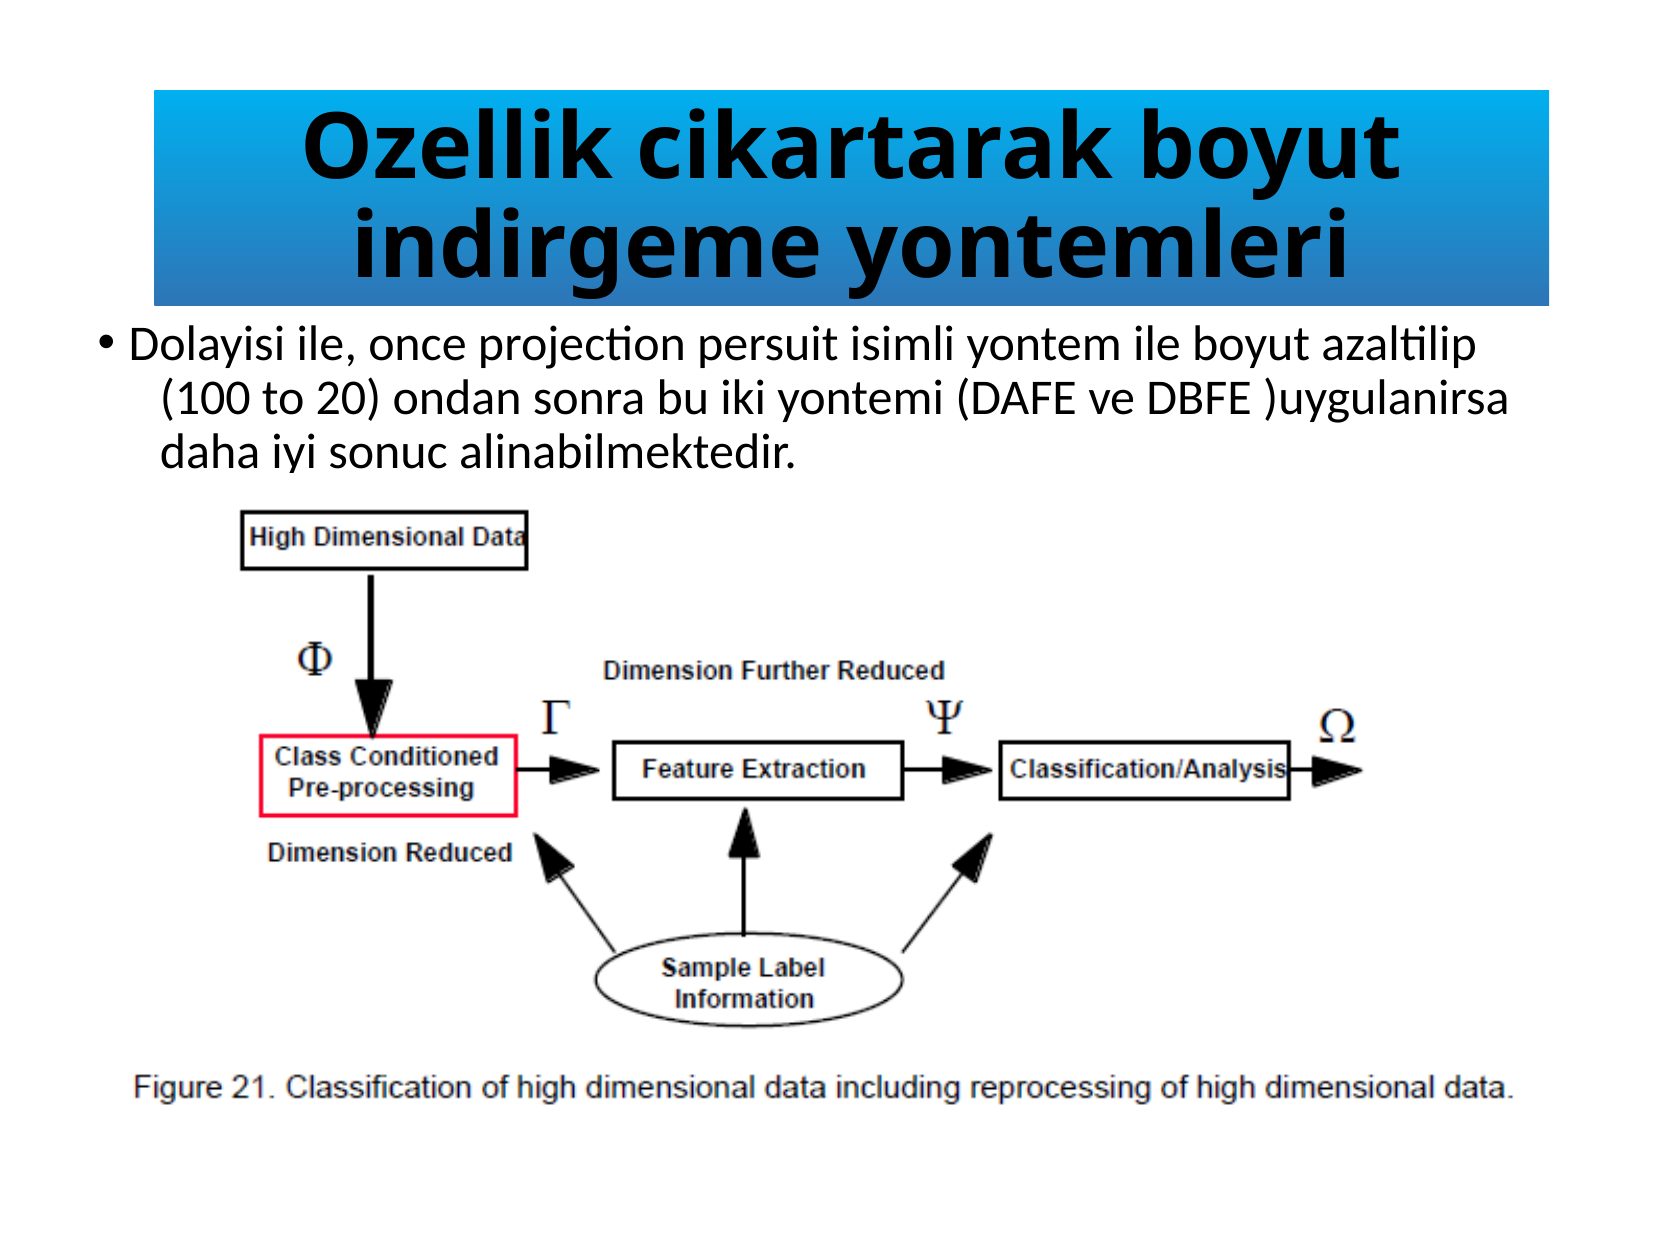

Ozellik cikartarak boyut indirgeme yontemleri
.
Dolayisi ile, once projection persuit isimli yontem ile boyut azaltilip (100 to 20) ondan sonra bu iki yontemi (DAFE ve DBFE )uygulanirsa daha iyi sonuc alinabilmektedir.